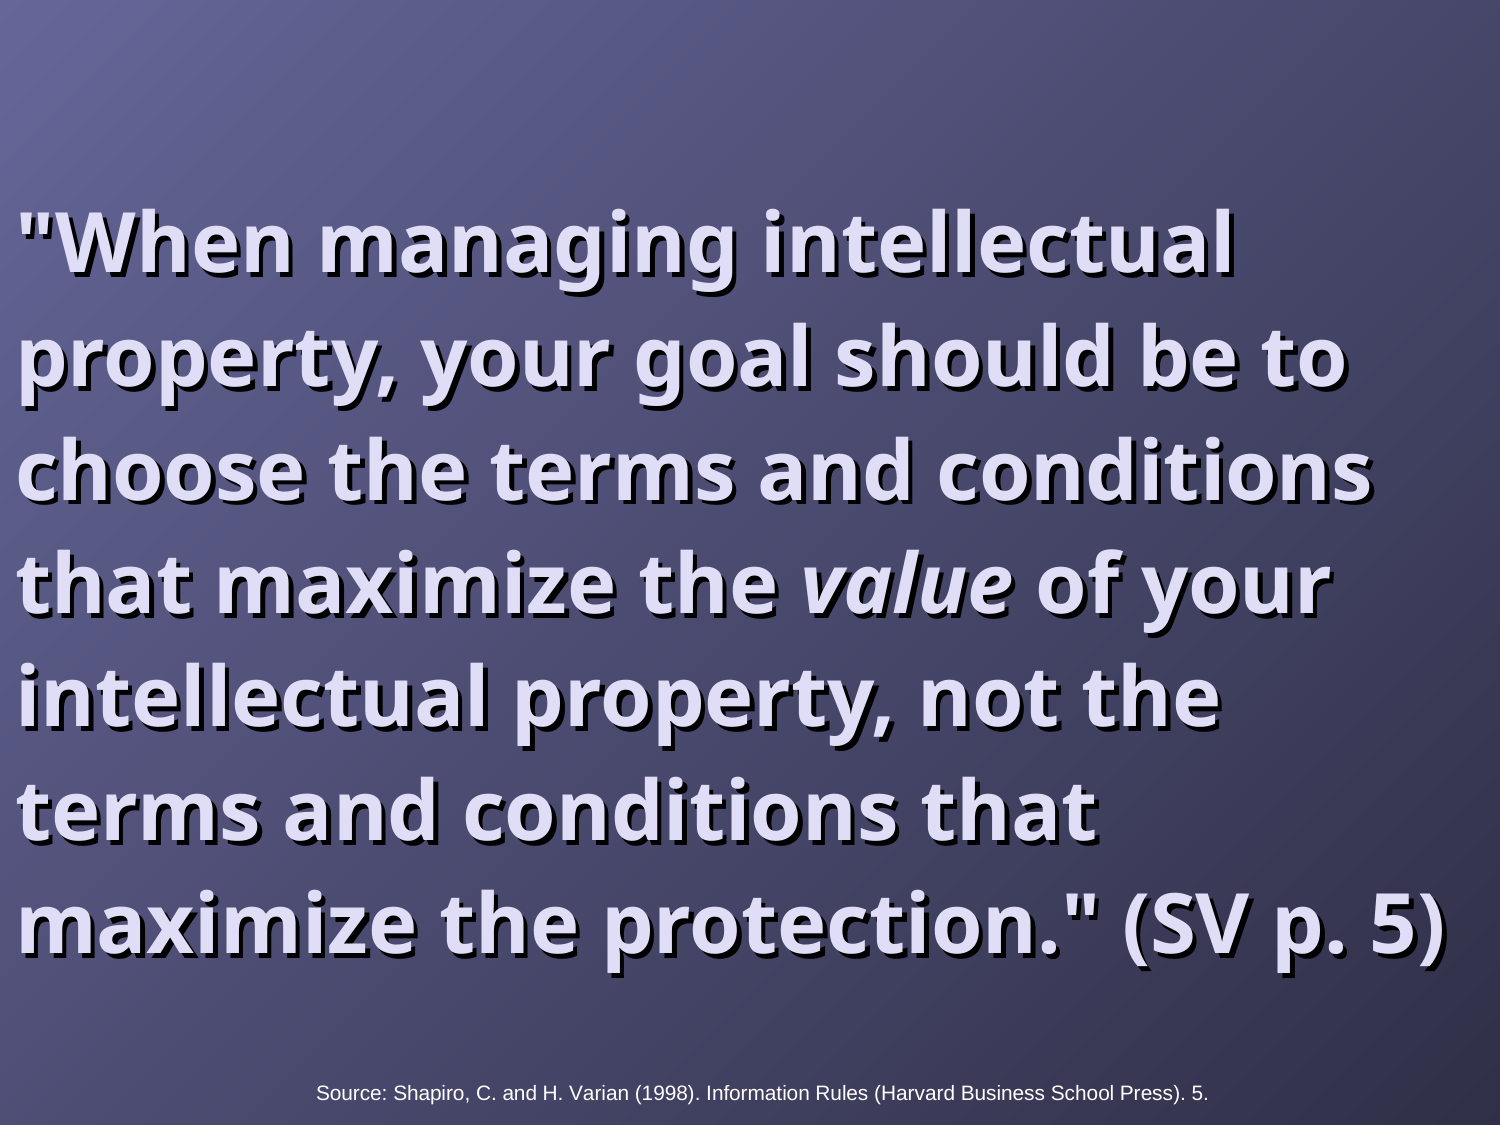

# "When managing intellectual property, your goal should be to choose the terms and conditions that maximize the value of your intellectual property, not the terms and conditions that maximize the protection." (SV p. 5)
Source: Shapiro, C. and H. Varian (1998). Information Rules (Harvard Business School Press). 5.